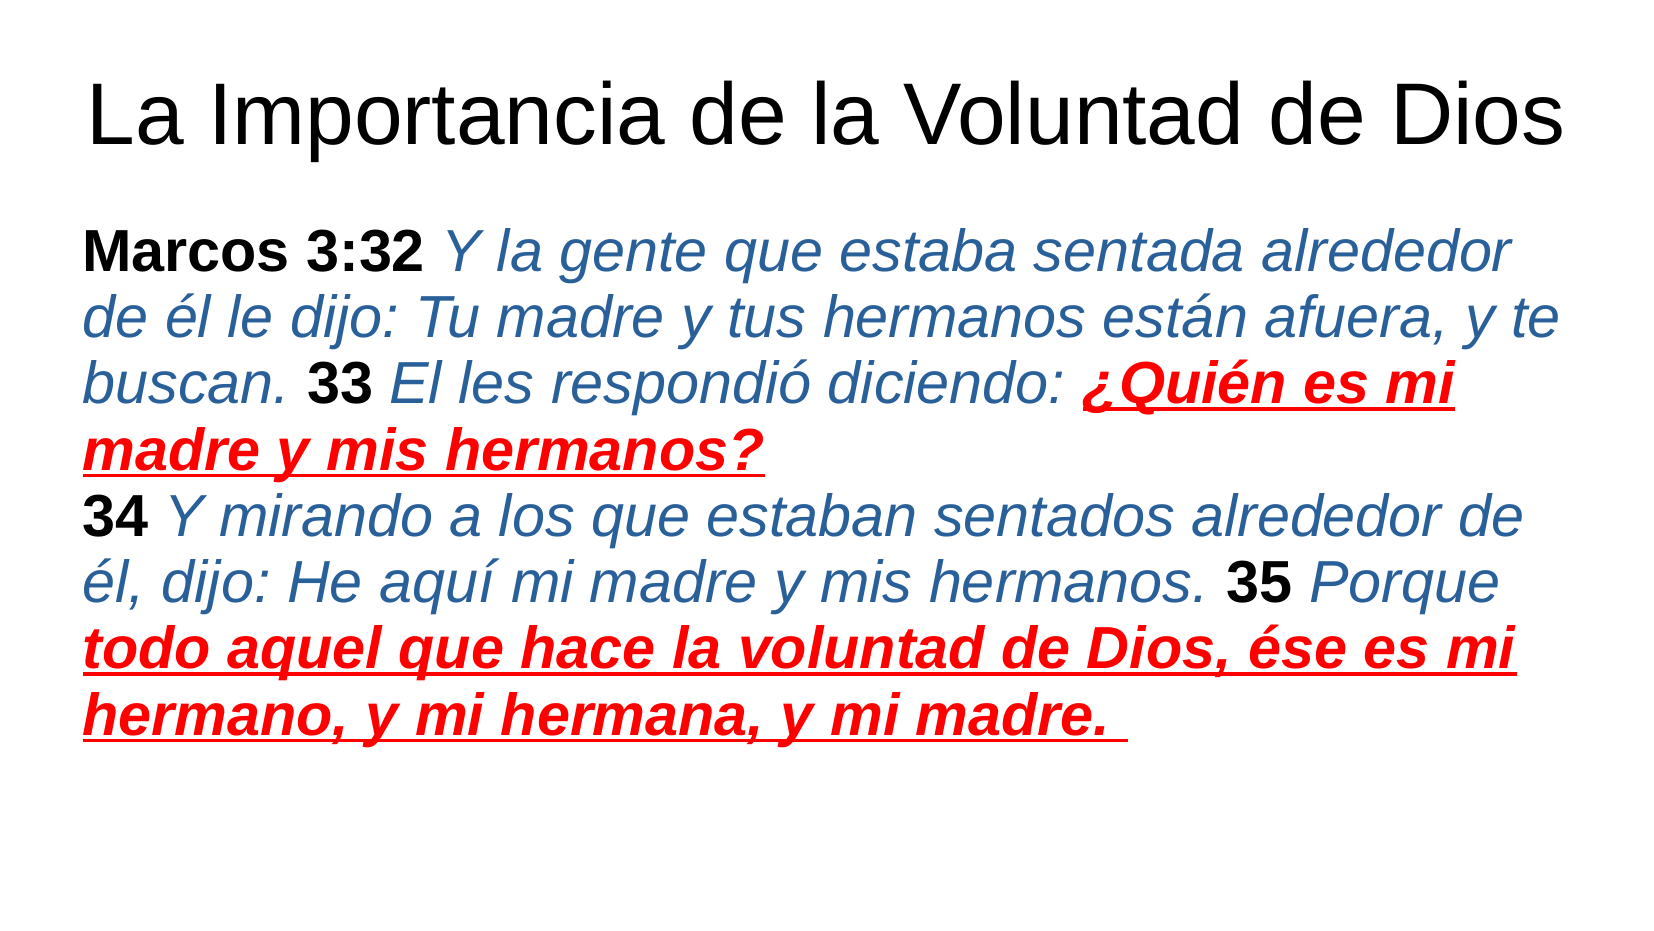

# La Importancia de la Voluntad de Dios
Marcos 3:32 Y la gente que estaba sentada alrededor de él le dijo: Tu madre y tus hermanos están afuera, y te buscan. 33 ​El les respondió diciendo: ¿Quién es mi madre y mis hermanos?
34 Y mirando a los que estaban sentados alrededor de él, dijo: He aquí mi madre y mis hermanos. 35 Porque todo aquel que hace la voluntad de Dios, ése es mi hermano, y mi hermana, y mi madre.